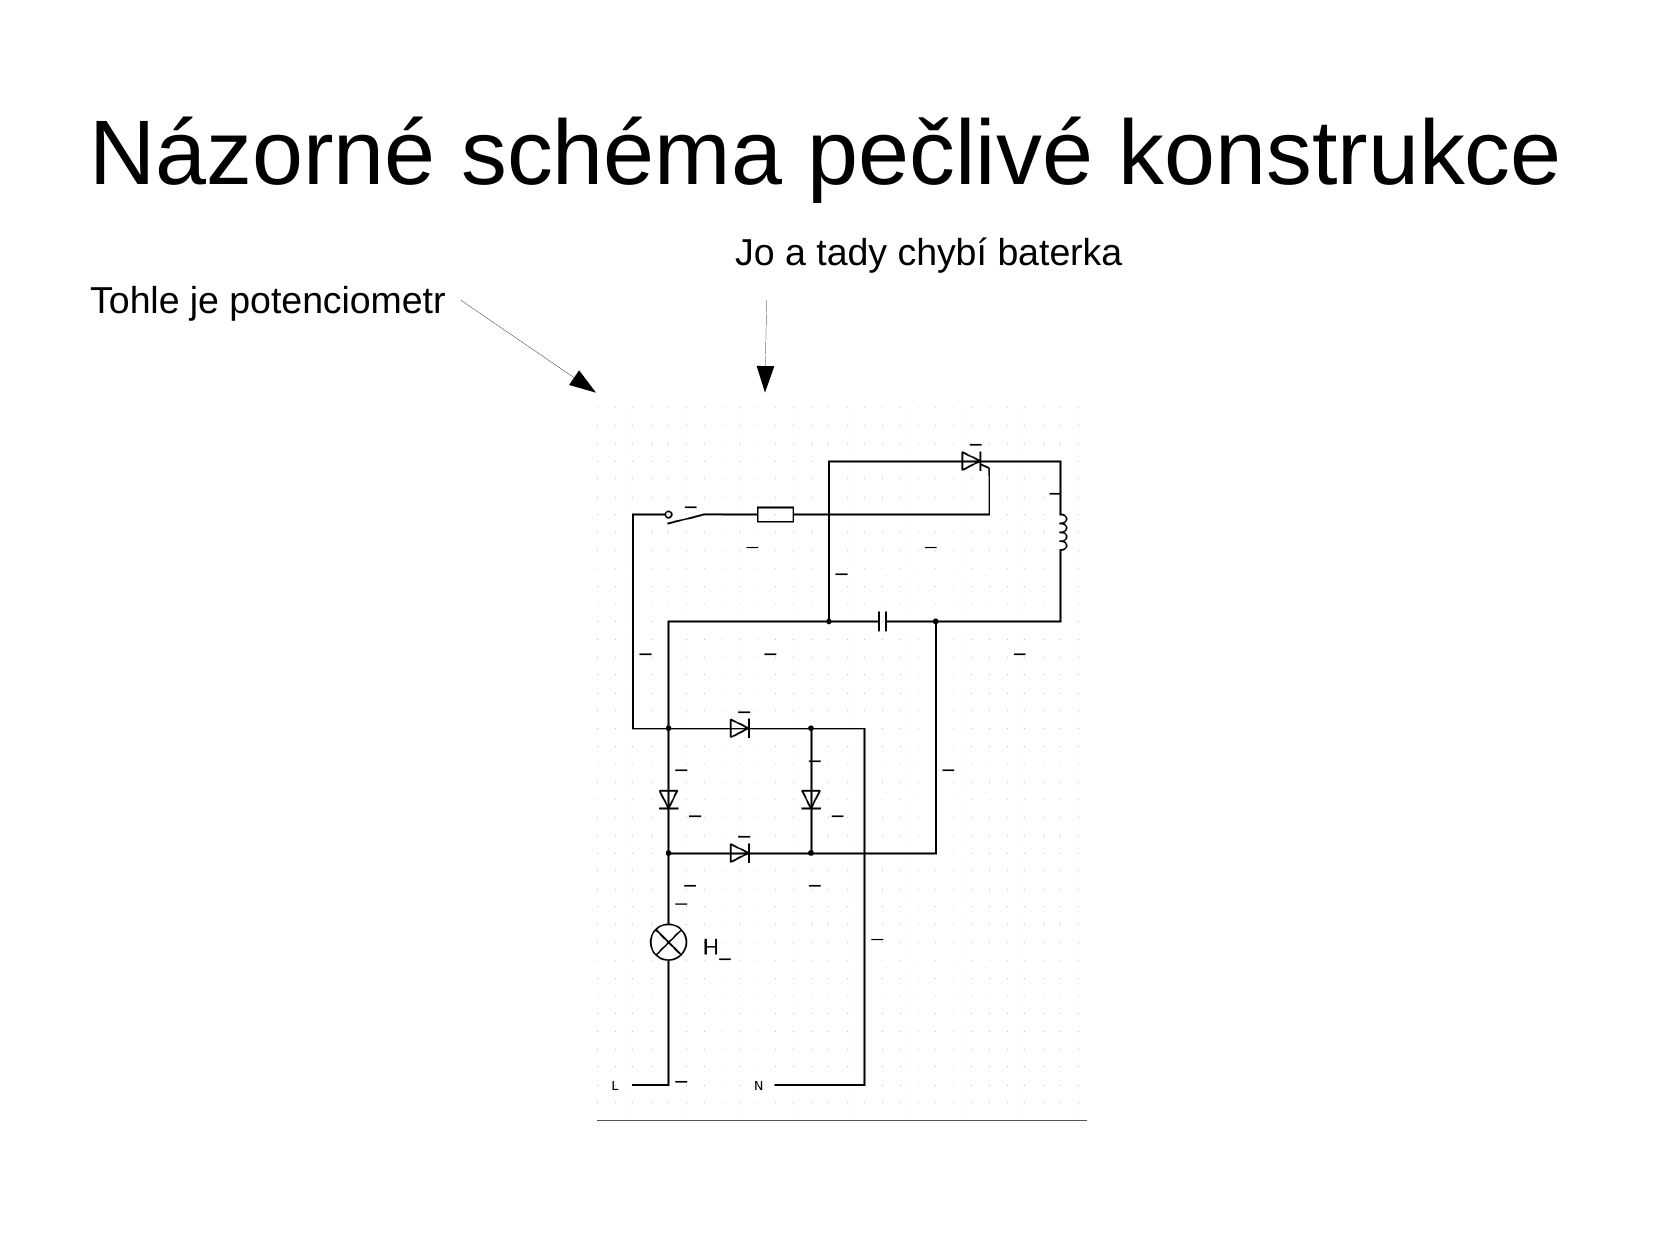

# Názorné schéma pečlivé konstrukce
Jo a tady chybí baterka
Tohle je potenciometr